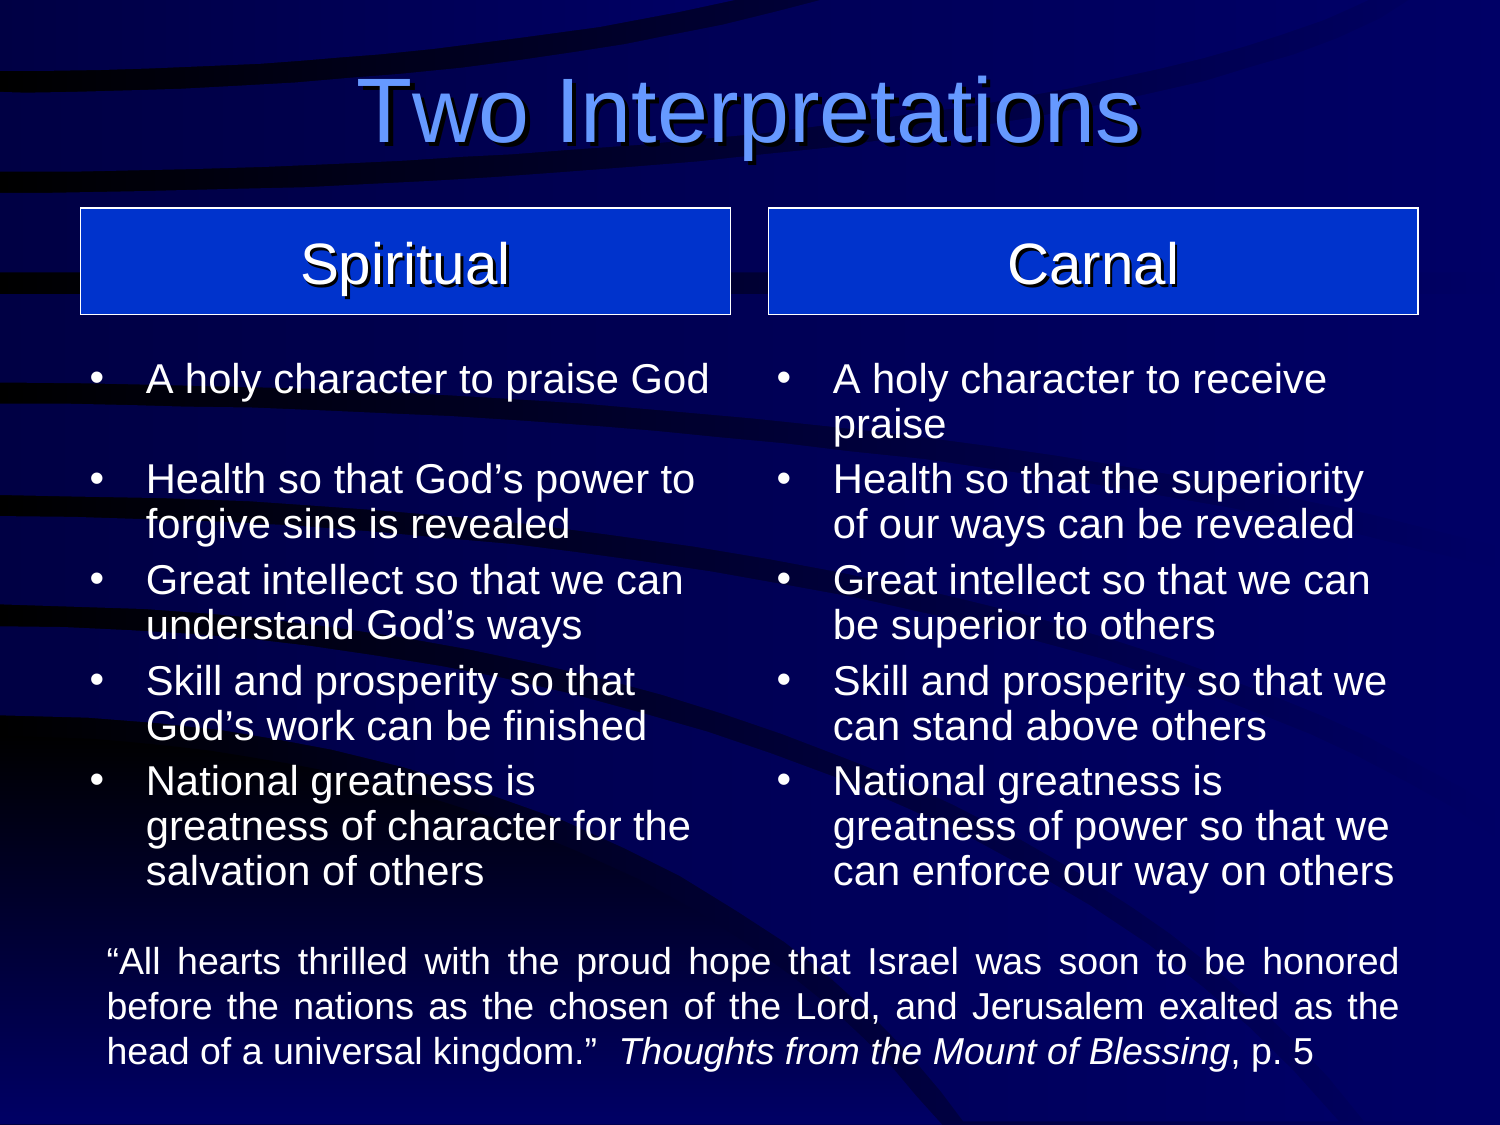

# Two Interpretations
Spiritual
Carnal
A holy character to praise God
Health so that God’s power to forgive sins is revealed
Great intellect so that we can understand God’s ways
Skill and prosperity so that God’s work can be finished
National greatness is greatness of character for the salvation of others
A holy character to receive praise
Health so that the superiority of our ways can be revealed
Great intellect so that we can be superior to others
Skill and prosperity so that we can stand above others
National greatness is greatness of power so that we can enforce our way on others
“All hearts thrilled with the proud hope that Israel was soon to be honored before the nations as the chosen of the Lord, and Jerusalem exalted as the head of a universal kingdom.” Thoughts from the Mount of Blessing, p. 5